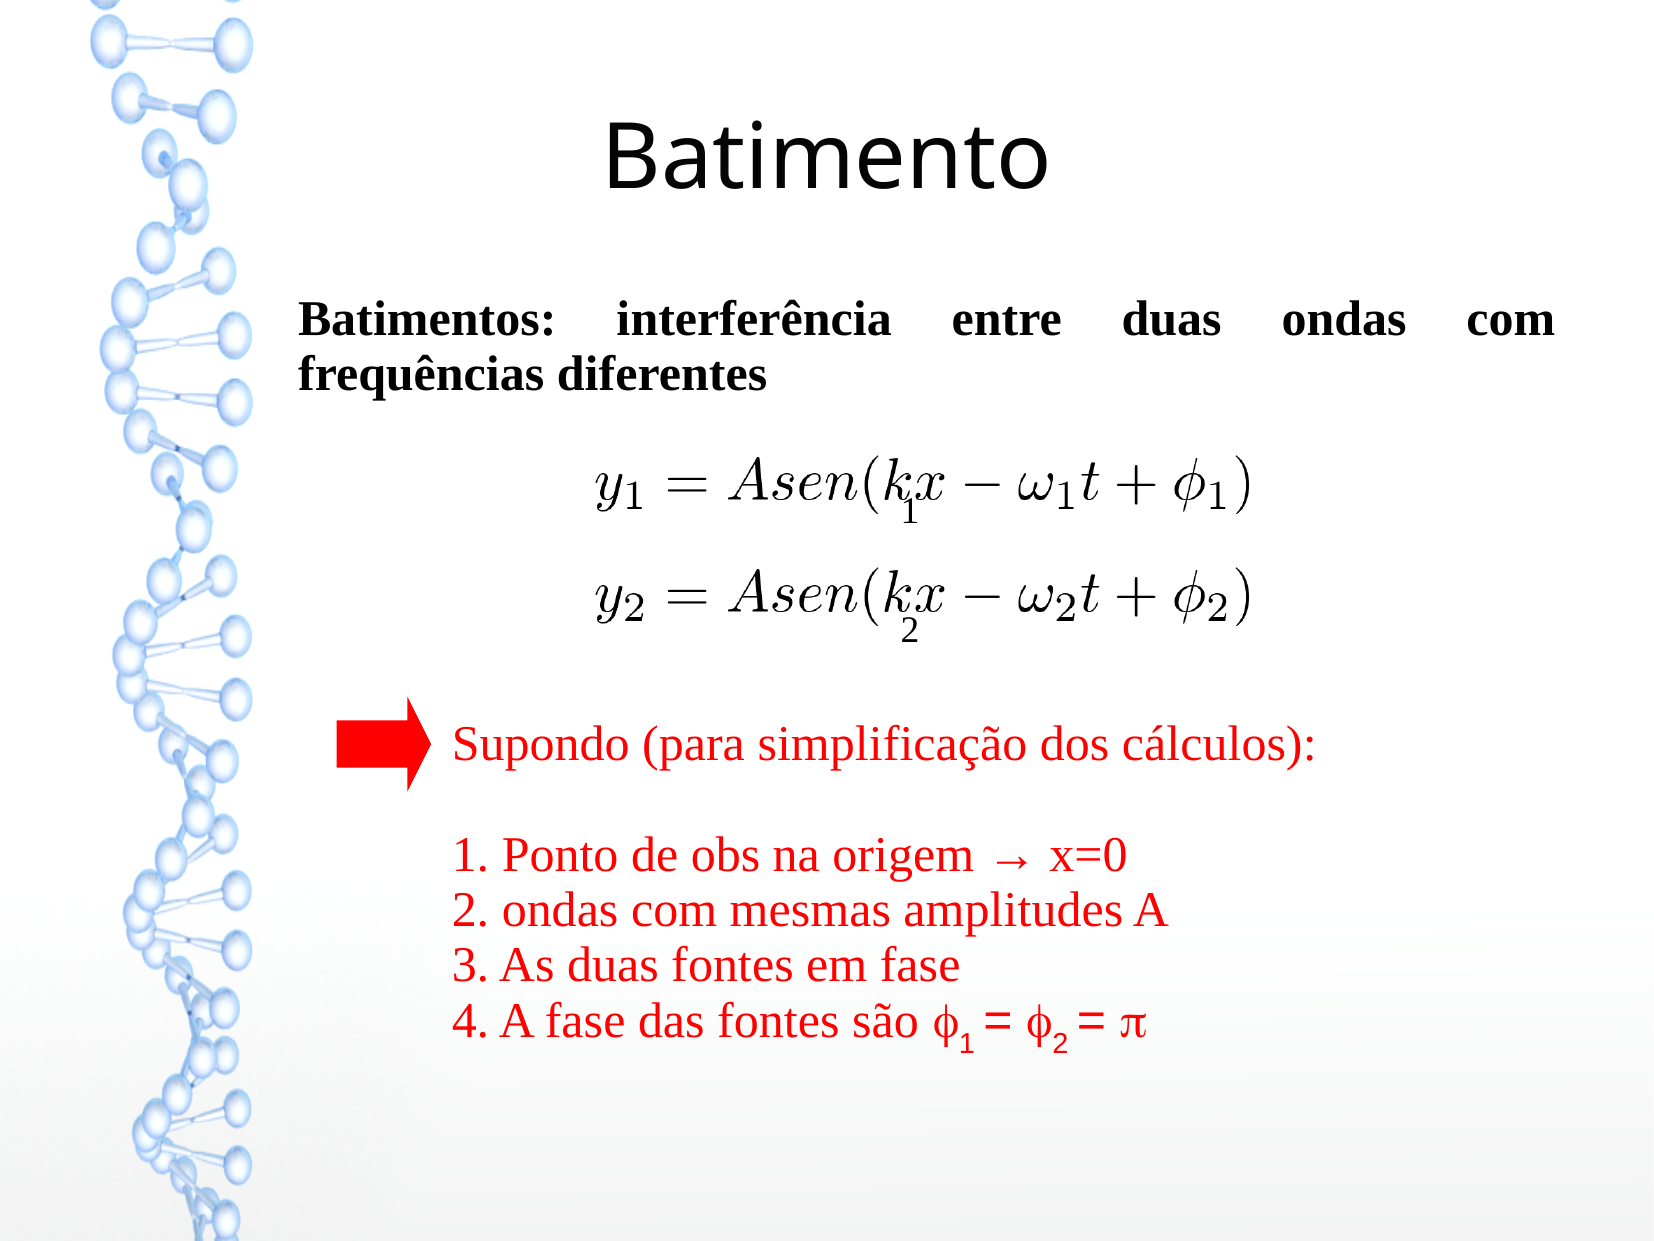

# Batimento
Batimentos: interferência entre duas ondas com frequências diferentes
1
2
Supondo (para simplificação dos cálculos):
1. Ponto de obs na origem → x=0
2. ondas com mesmas amplitudes A
3. As duas fontes em fase
4. A fase das fontes são f1 = f2 = p